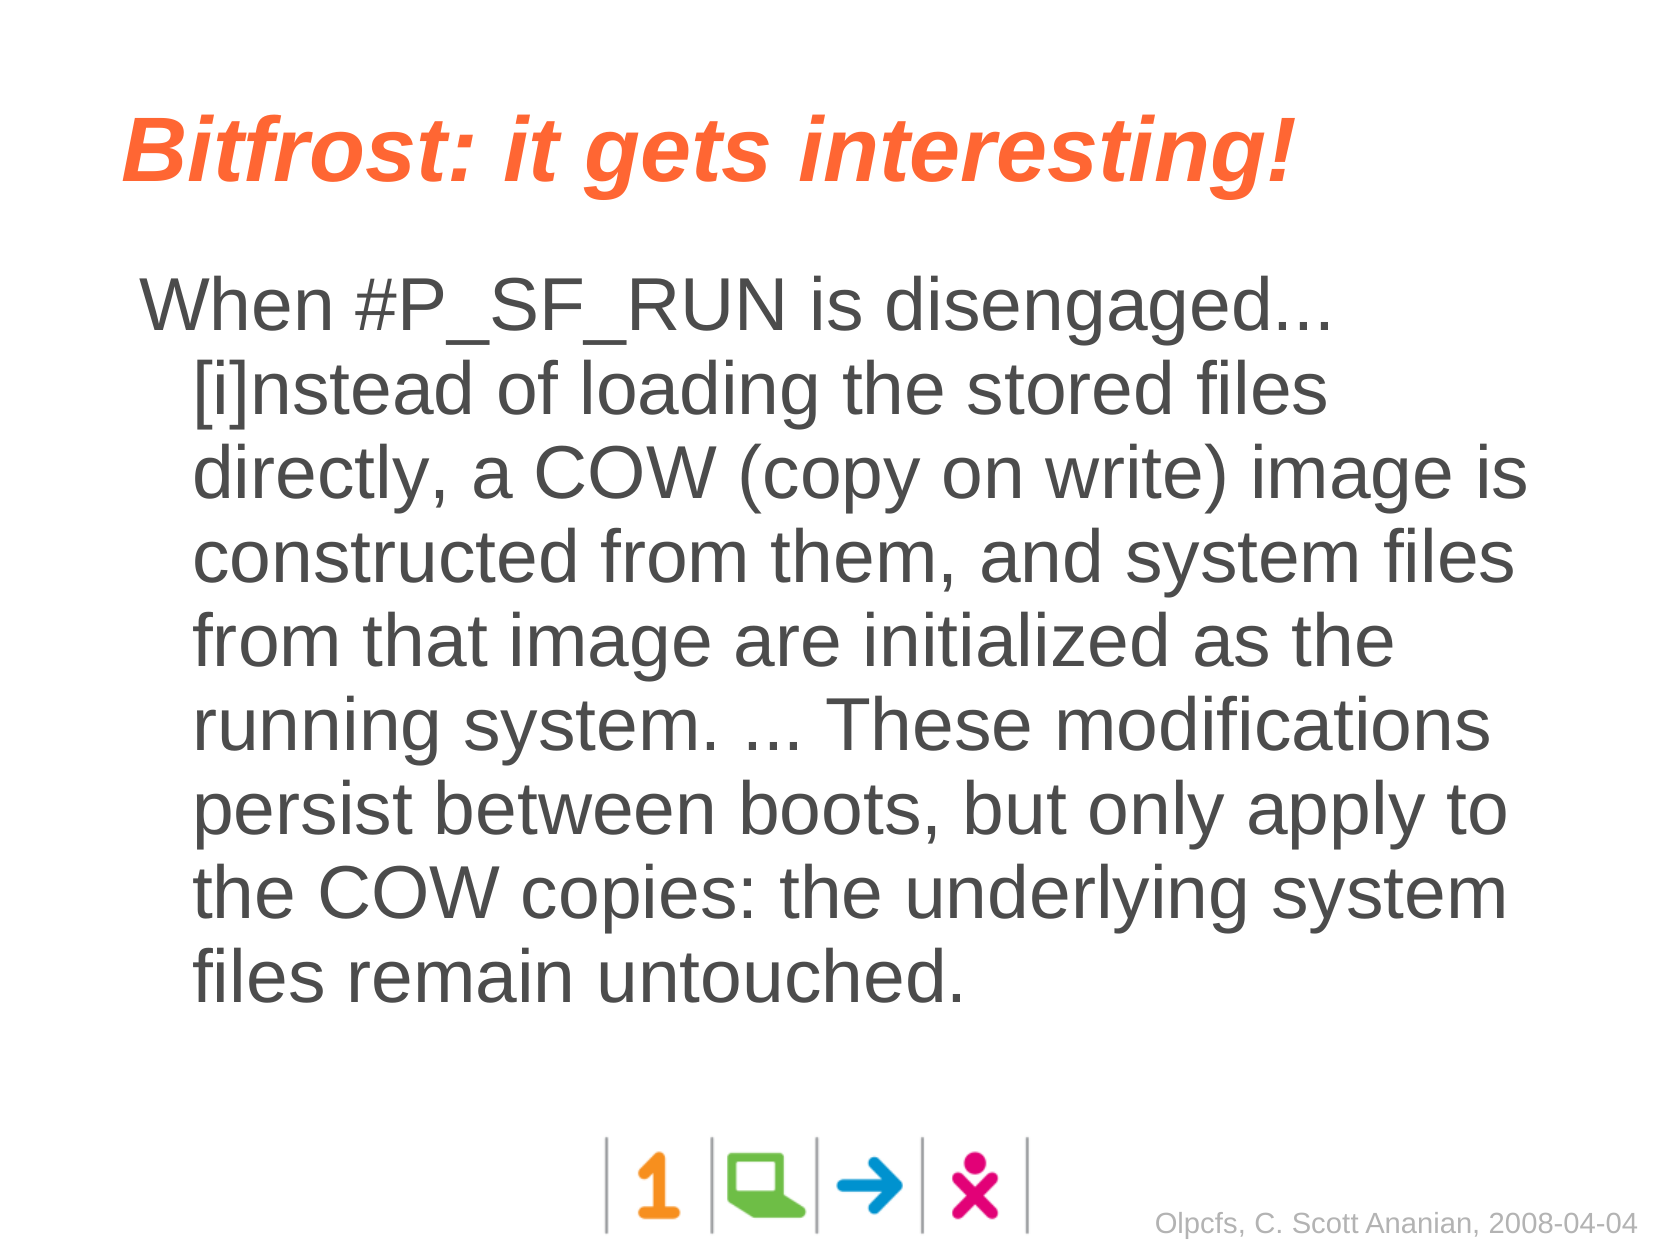

# Bitfrost: it gets interesting!
When #P_SF_RUN is disengaged...[i]nstead of loading the stored files directly, a COW (copy on write) image is constructed from them, and system files from that image are initialized as the running system. ... These modifications persist between boots, but only apply to the COW copies: the underlying system files remain untouched.